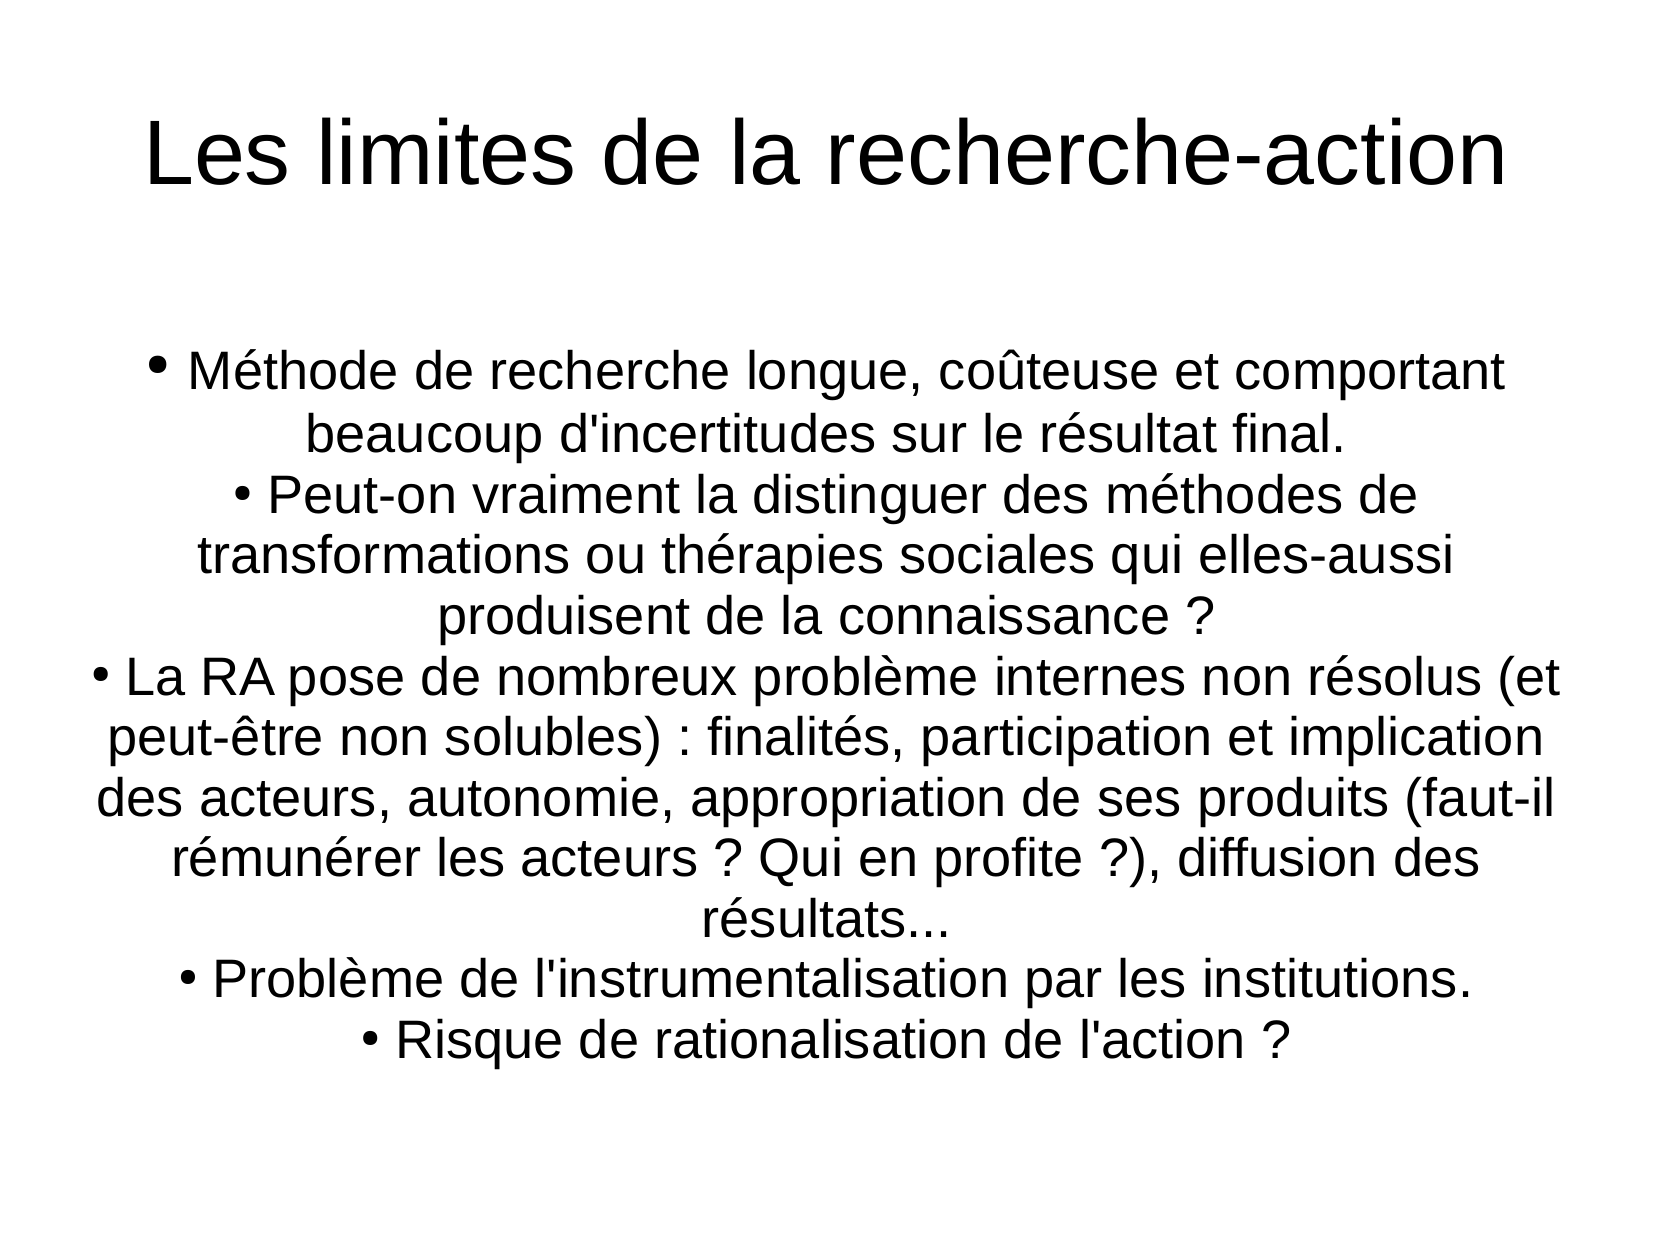

# Les limites de la recherche-action
 Méthode de recherche longue, coûteuse et comportant beaucoup d'incertitudes sur le résultat final.
 Peut-on vraiment la distinguer des méthodes de transformations ou thérapies sociales qui elles-aussi produisent de la connaissance ?
 La RA pose de nombreux problème internes non résolus (et peut-être non solubles) : finalités, participation et implication des acteurs, autonomie, appropriation de ses produits (faut-il rémunérer les acteurs ? Qui en profite ?), diffusion des résultats...
 Problème de l'instrumentalisation par les institutions.
 Risque de rationalisation de l'action ?